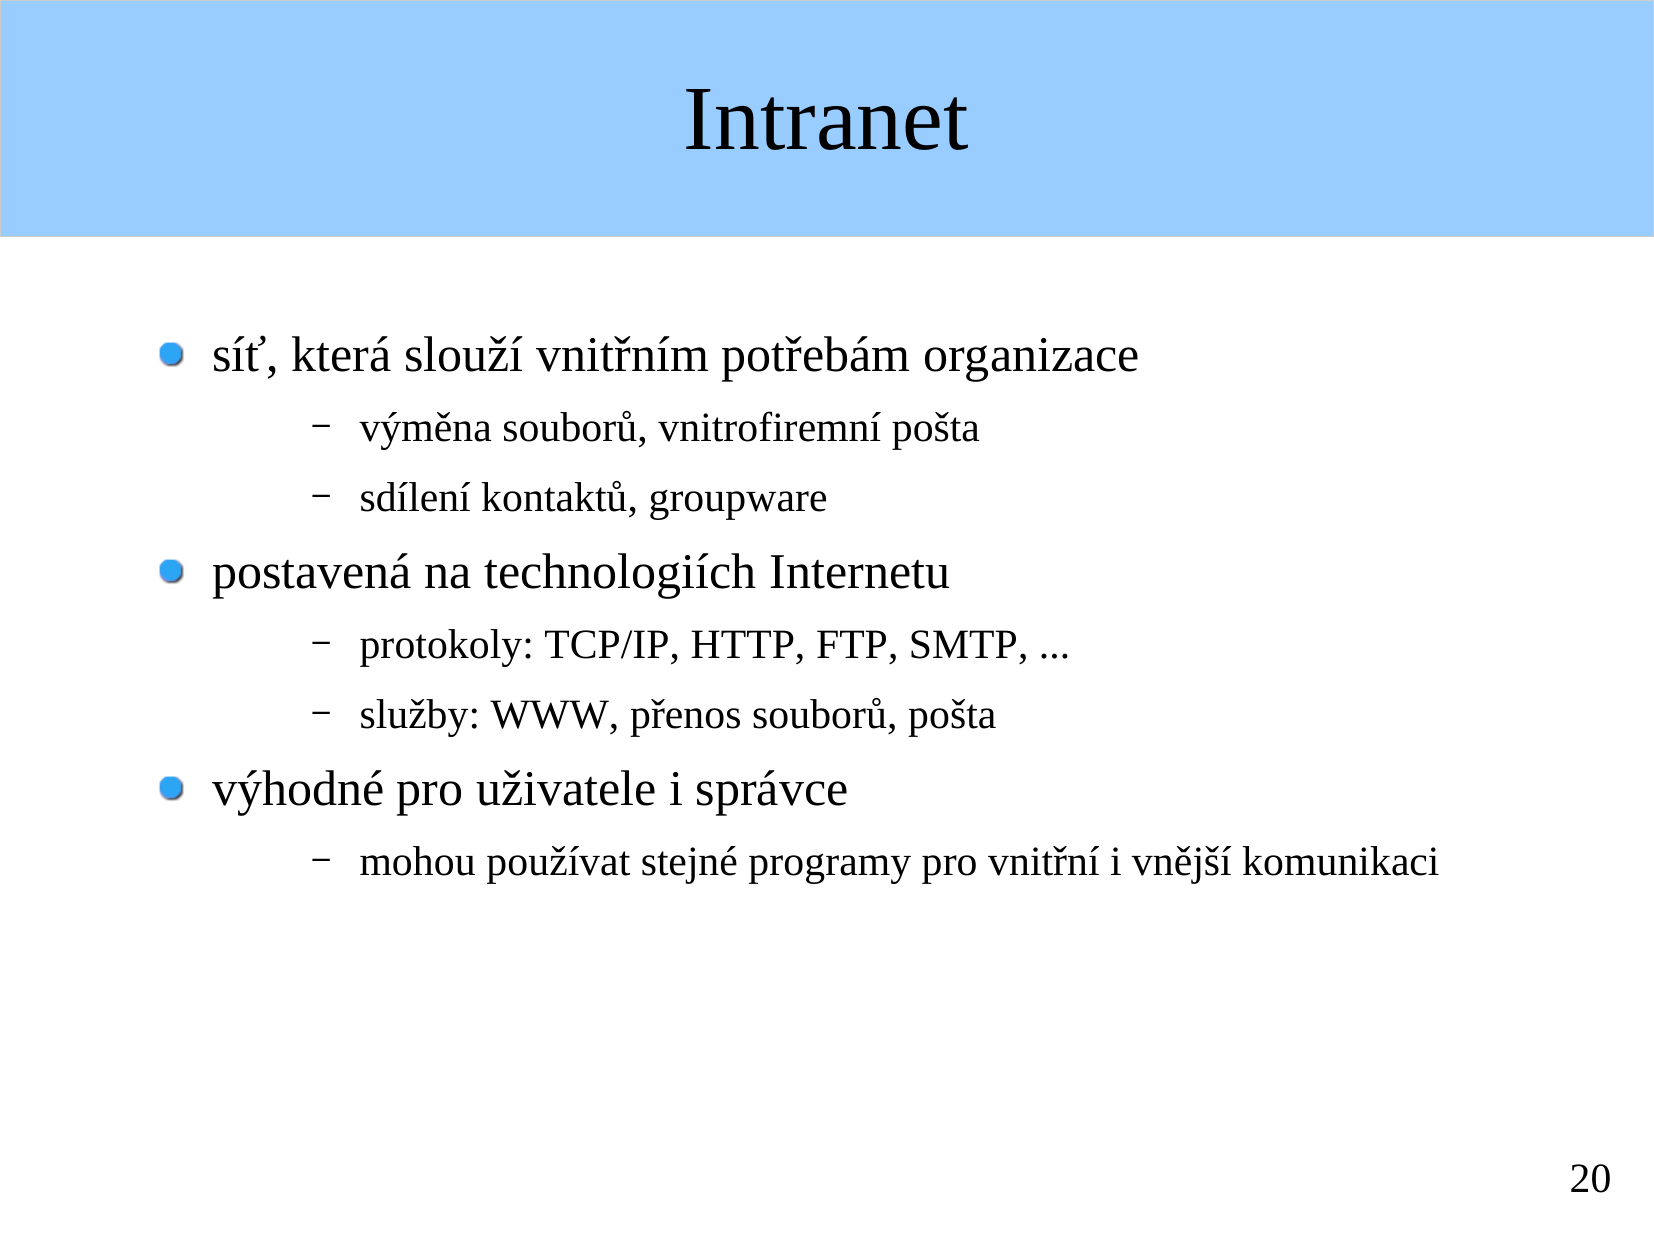

Intranet
# síť, která slouží vnitřním potřebám organizace
výměna souborů, vnitrofiremní pošta
sdílení kontaktů, groupware
postavená na technologiích Internetu
protokoly: TCP/IP, HTTP, FTP, SMTP, ...
služby: WWW, přenos souborů, pošta
výhodné pro uživatele i správce
mohou používat stejné programy pro vnitřní i vnější komunikaci